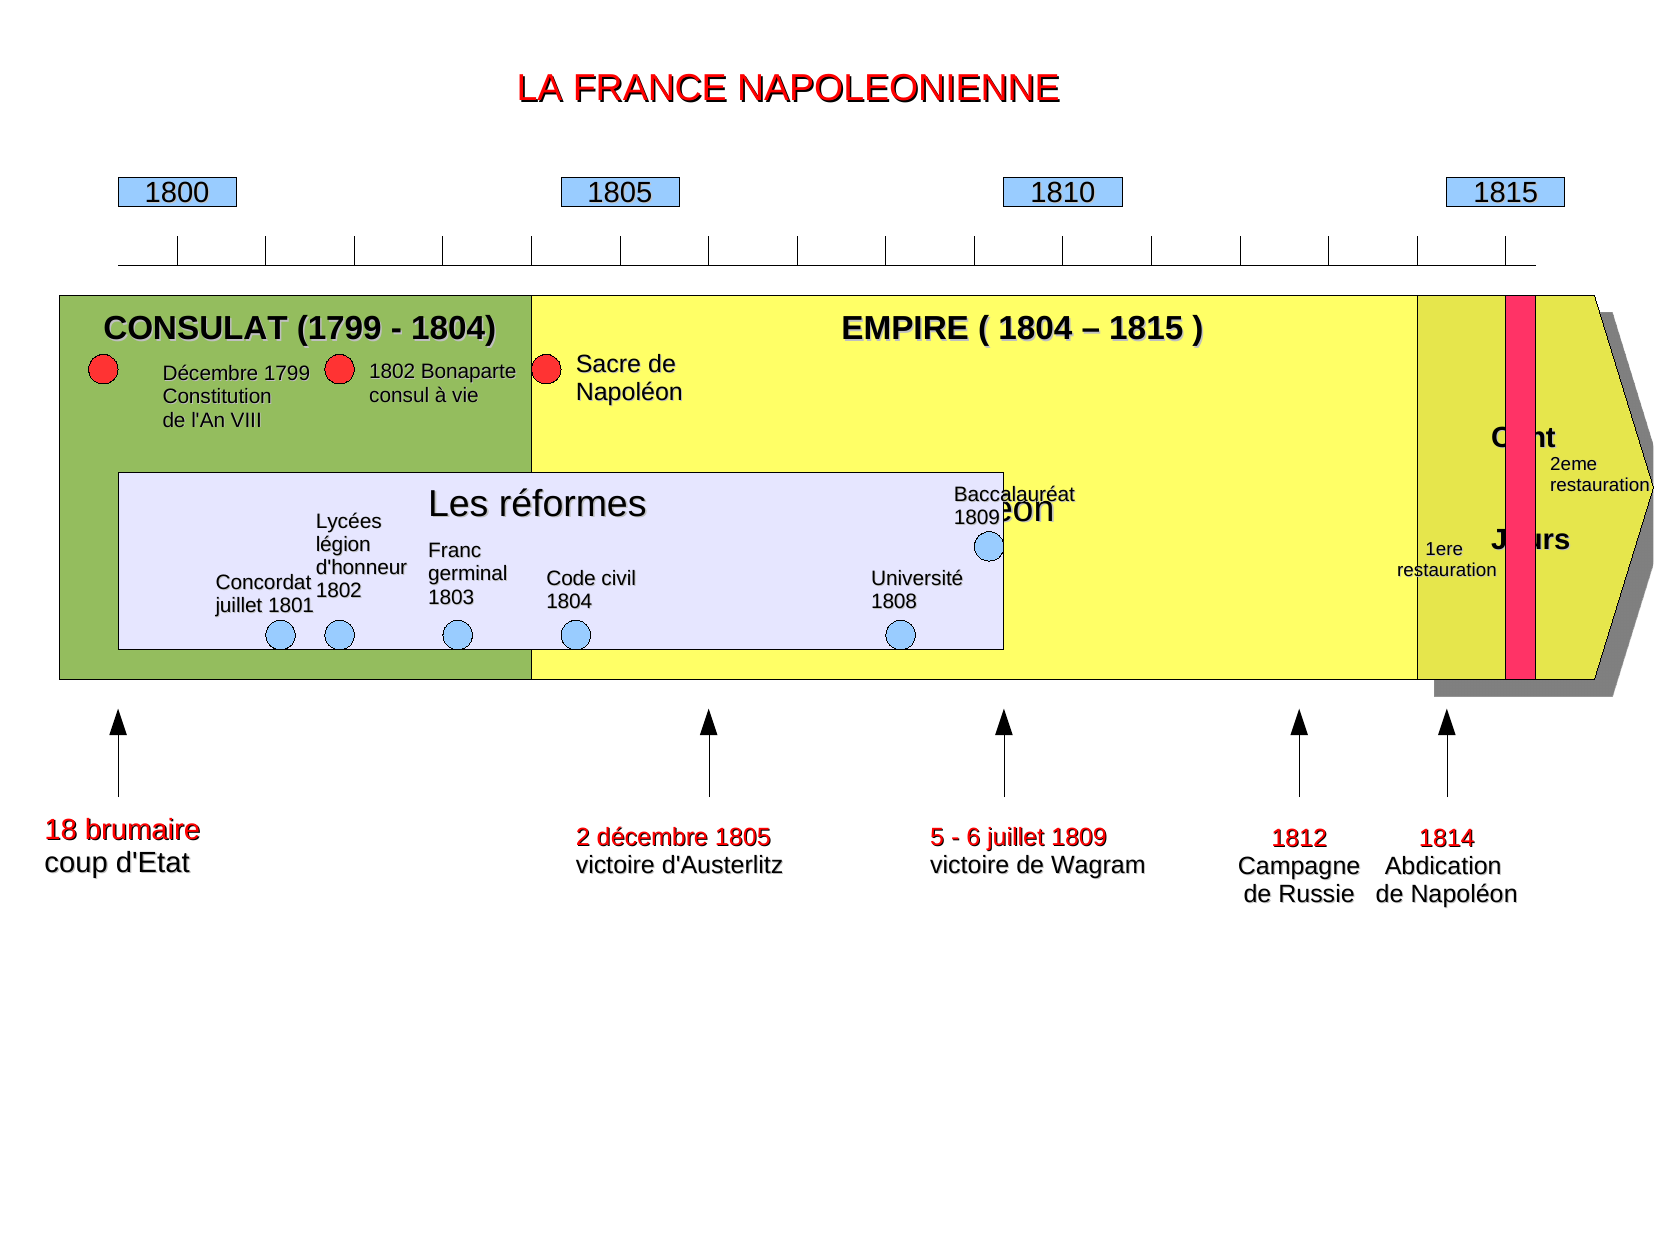

LA FRANCE NAPOLEONIENNE
1800
1805
1810
1815
Napoléon
CONSULAT (1799 - 1804)
EMPIRE ( 1804 – 1815 )
Sacre de
Napoléon
1802 Bonaparte
consul à vie
Décembre 1799
Constitution
de l'An VIII
Cent
 Jours
2eme
restauration
Les réformes
Baccalauréat
1809
Lycées
légion
d'honneur
1802
Franc
germinal
1803
1ere
restauration
Code civil
1804
Université
1808
Concordat
juillet 1801
18 brumaire
coup d'Etat
2 décembre 1805
victoire d'Austerlitz
5 - 6 juillet 1809
victoire de Wagram
1812
Campagne
de Russie
1814
Abdication
de Napoléon